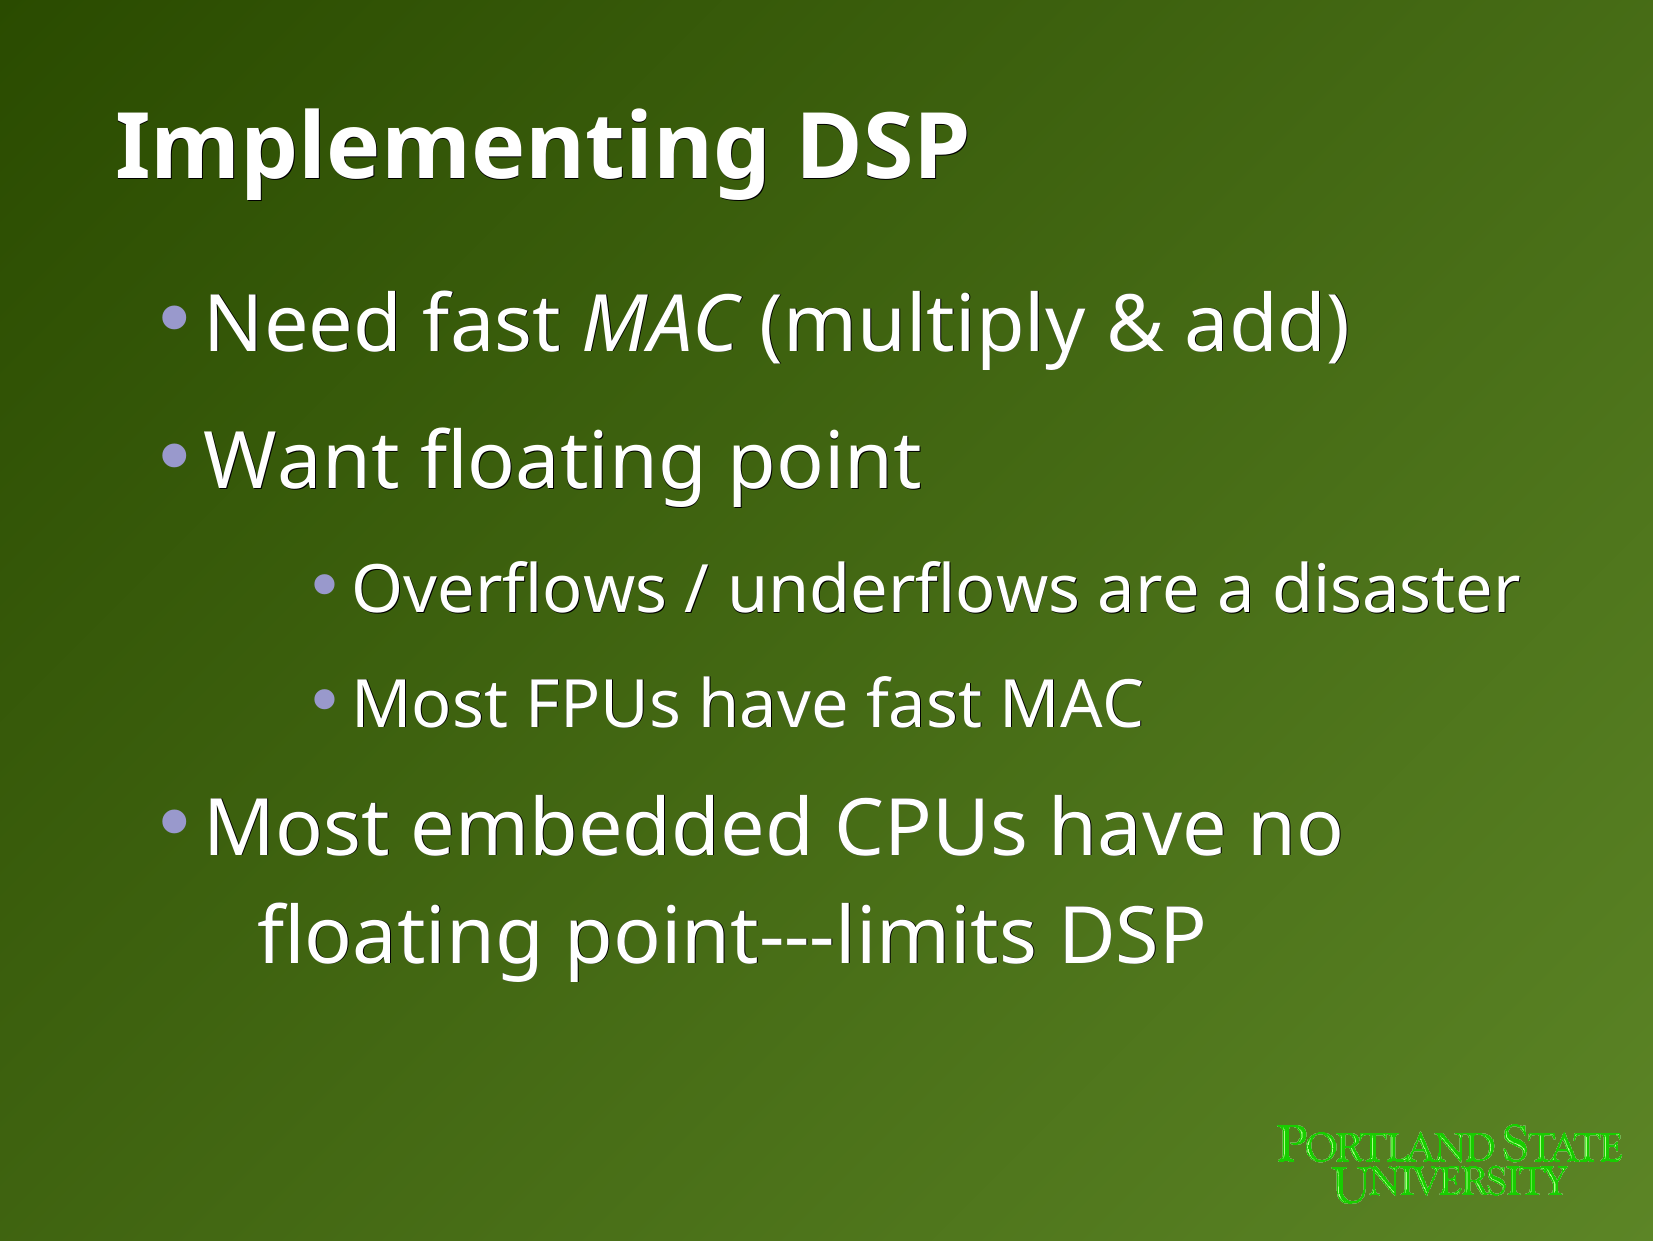

# Implementing DSP
Need fast MAC (multiply & add)
Want floating point
Overflows / underflows are a disaster
Most FPUs have fast MAC
Most embedded CPUs have no floating point---limits DSP